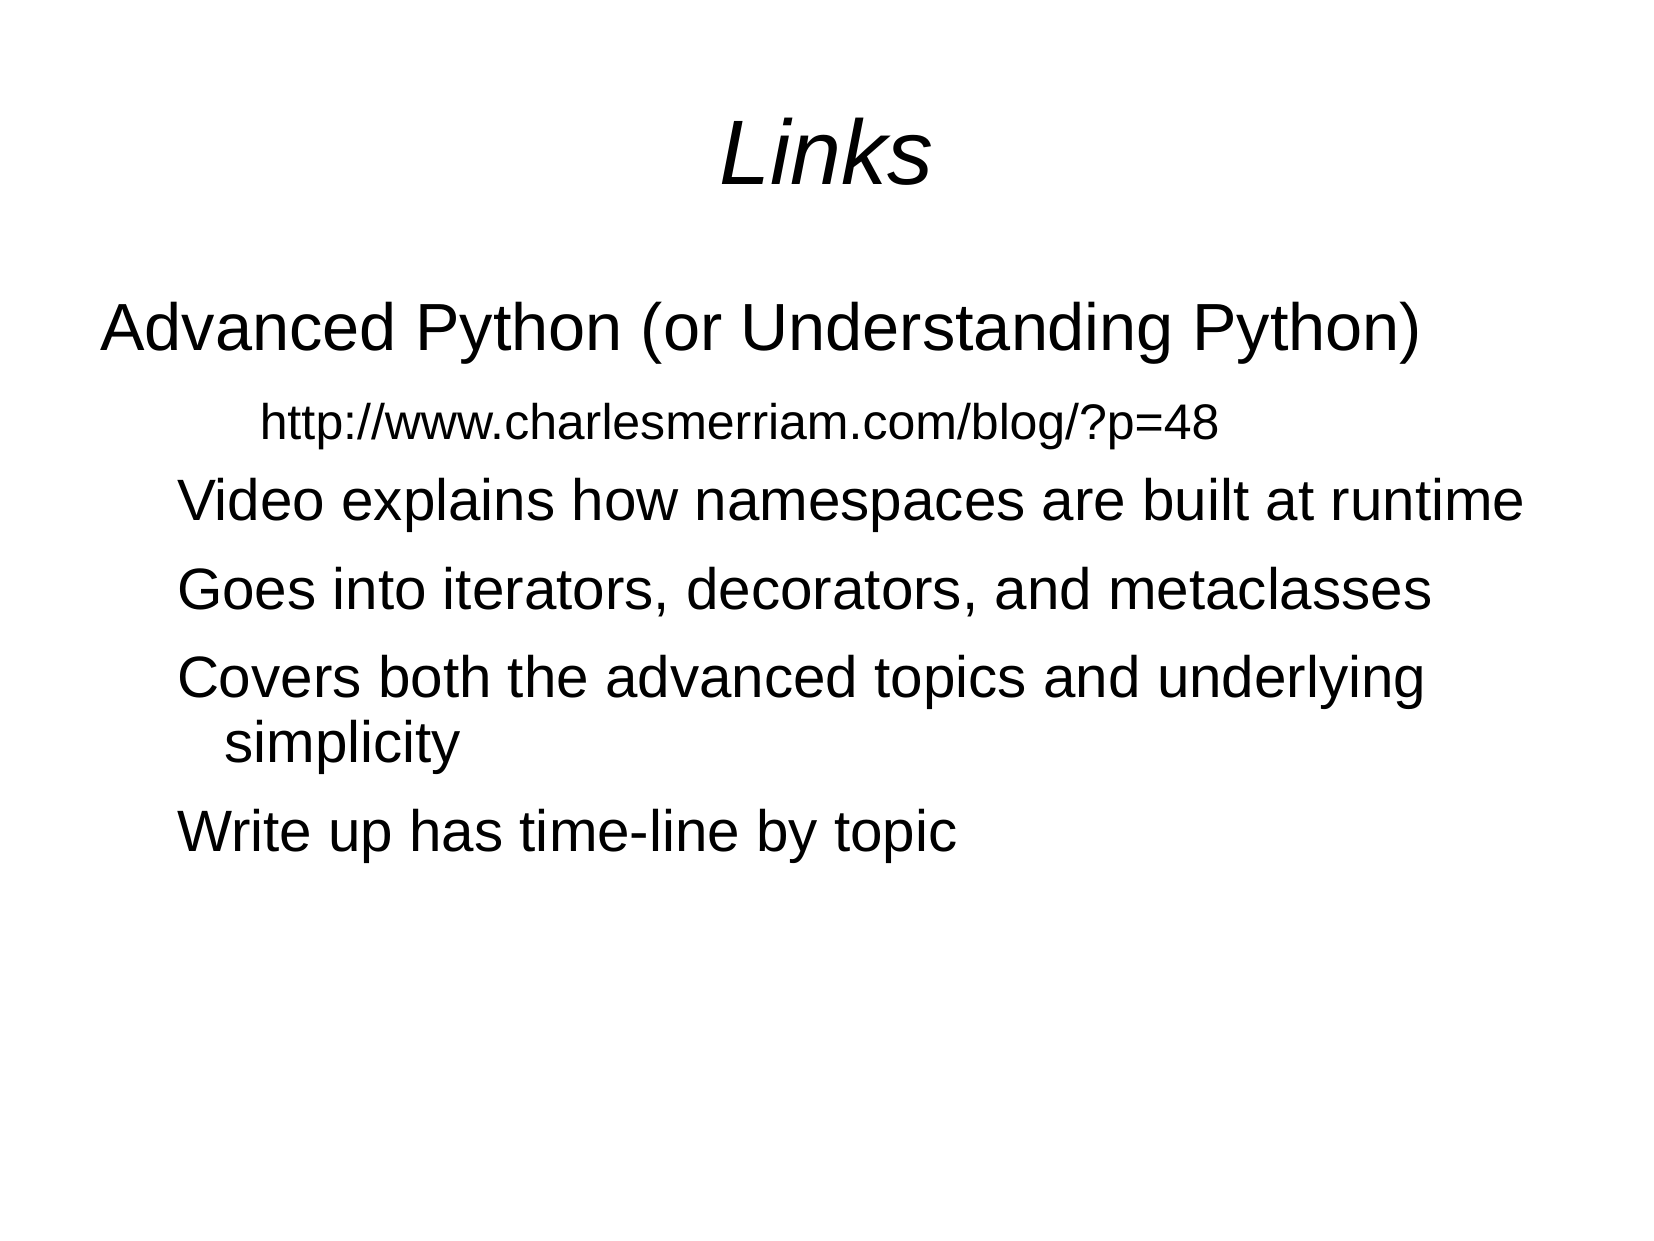

# Links
Advanced Python (or Understanding Python)
http://www.charlesmerriam.com/blog/?p=48
Video explains how namespaces are built at runtime
Goes into iterators, decorators, and metaclasses
Covers both the advanced topics and underlying simplicity
Write up has time-line by topic